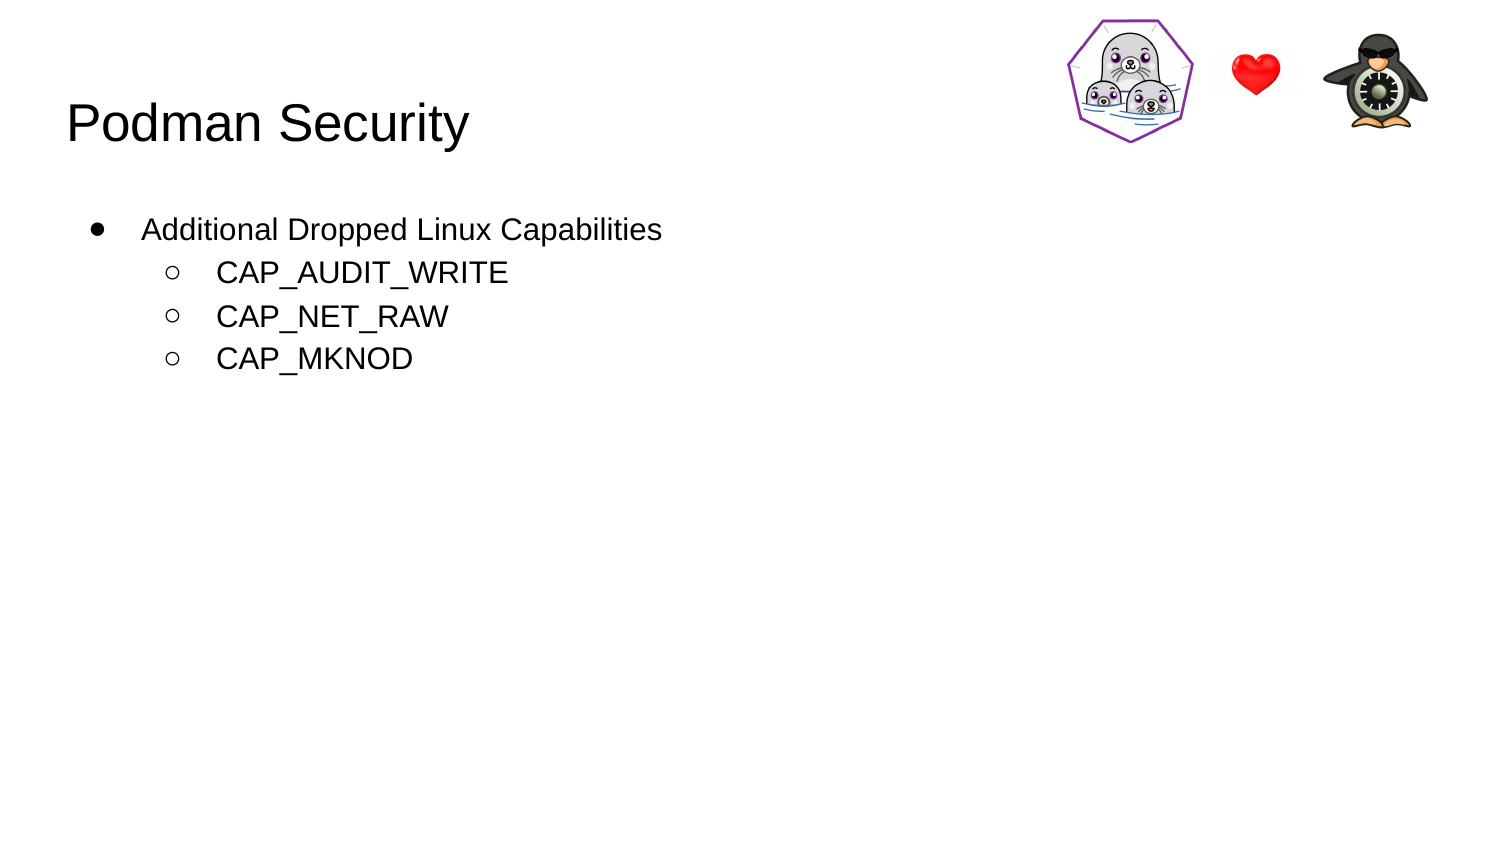

# Podman Security
Additional Dropped Linux Capabilities
CAP_AUDIT_WRITE
CAP_NET_RAW
CAP_MKNOD